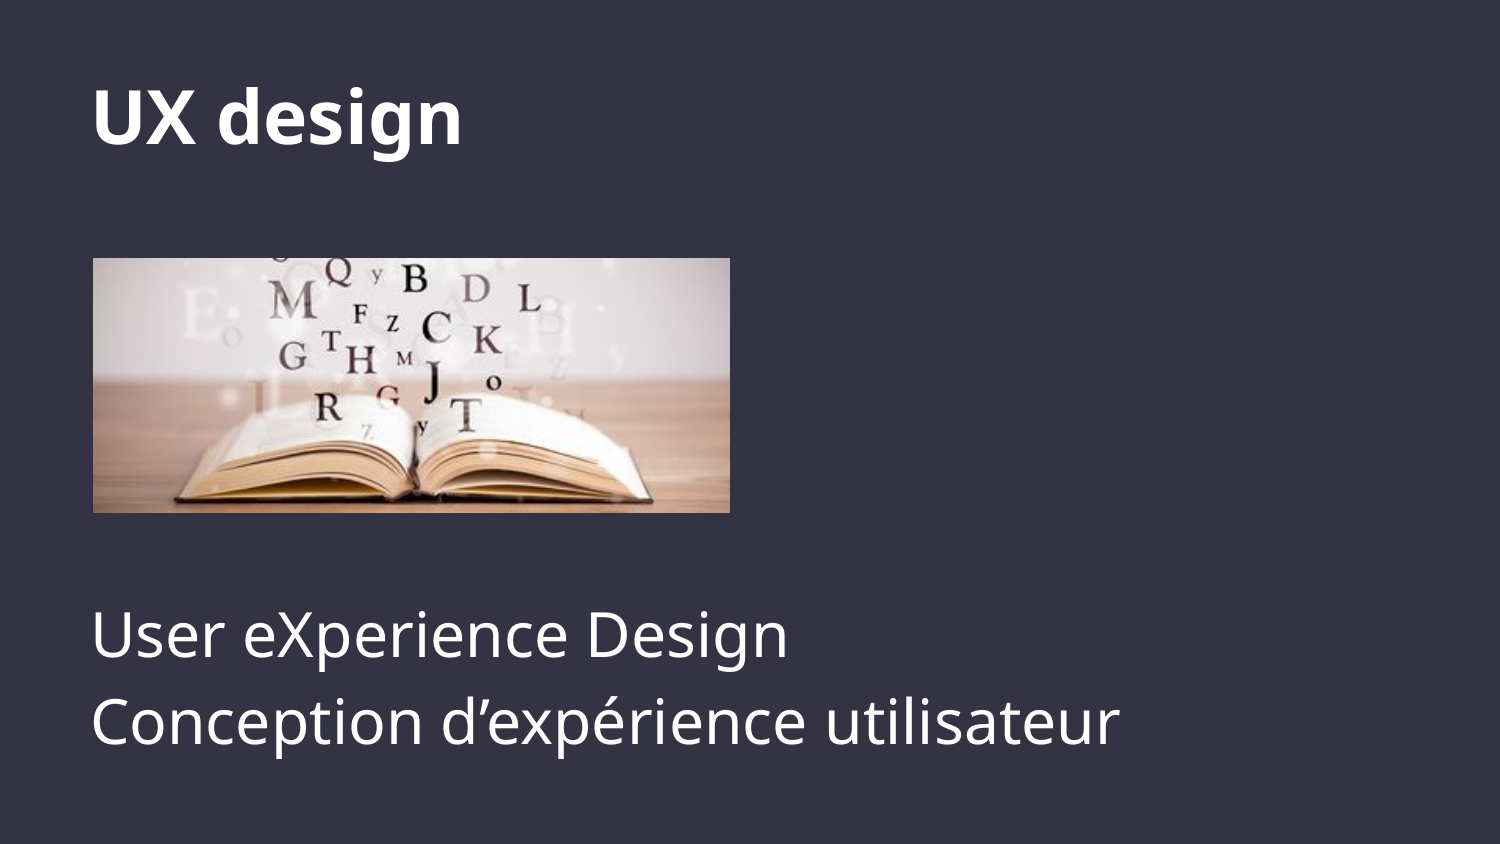

# UX design
User eXperience Design
Conception d’expérience utilisateur